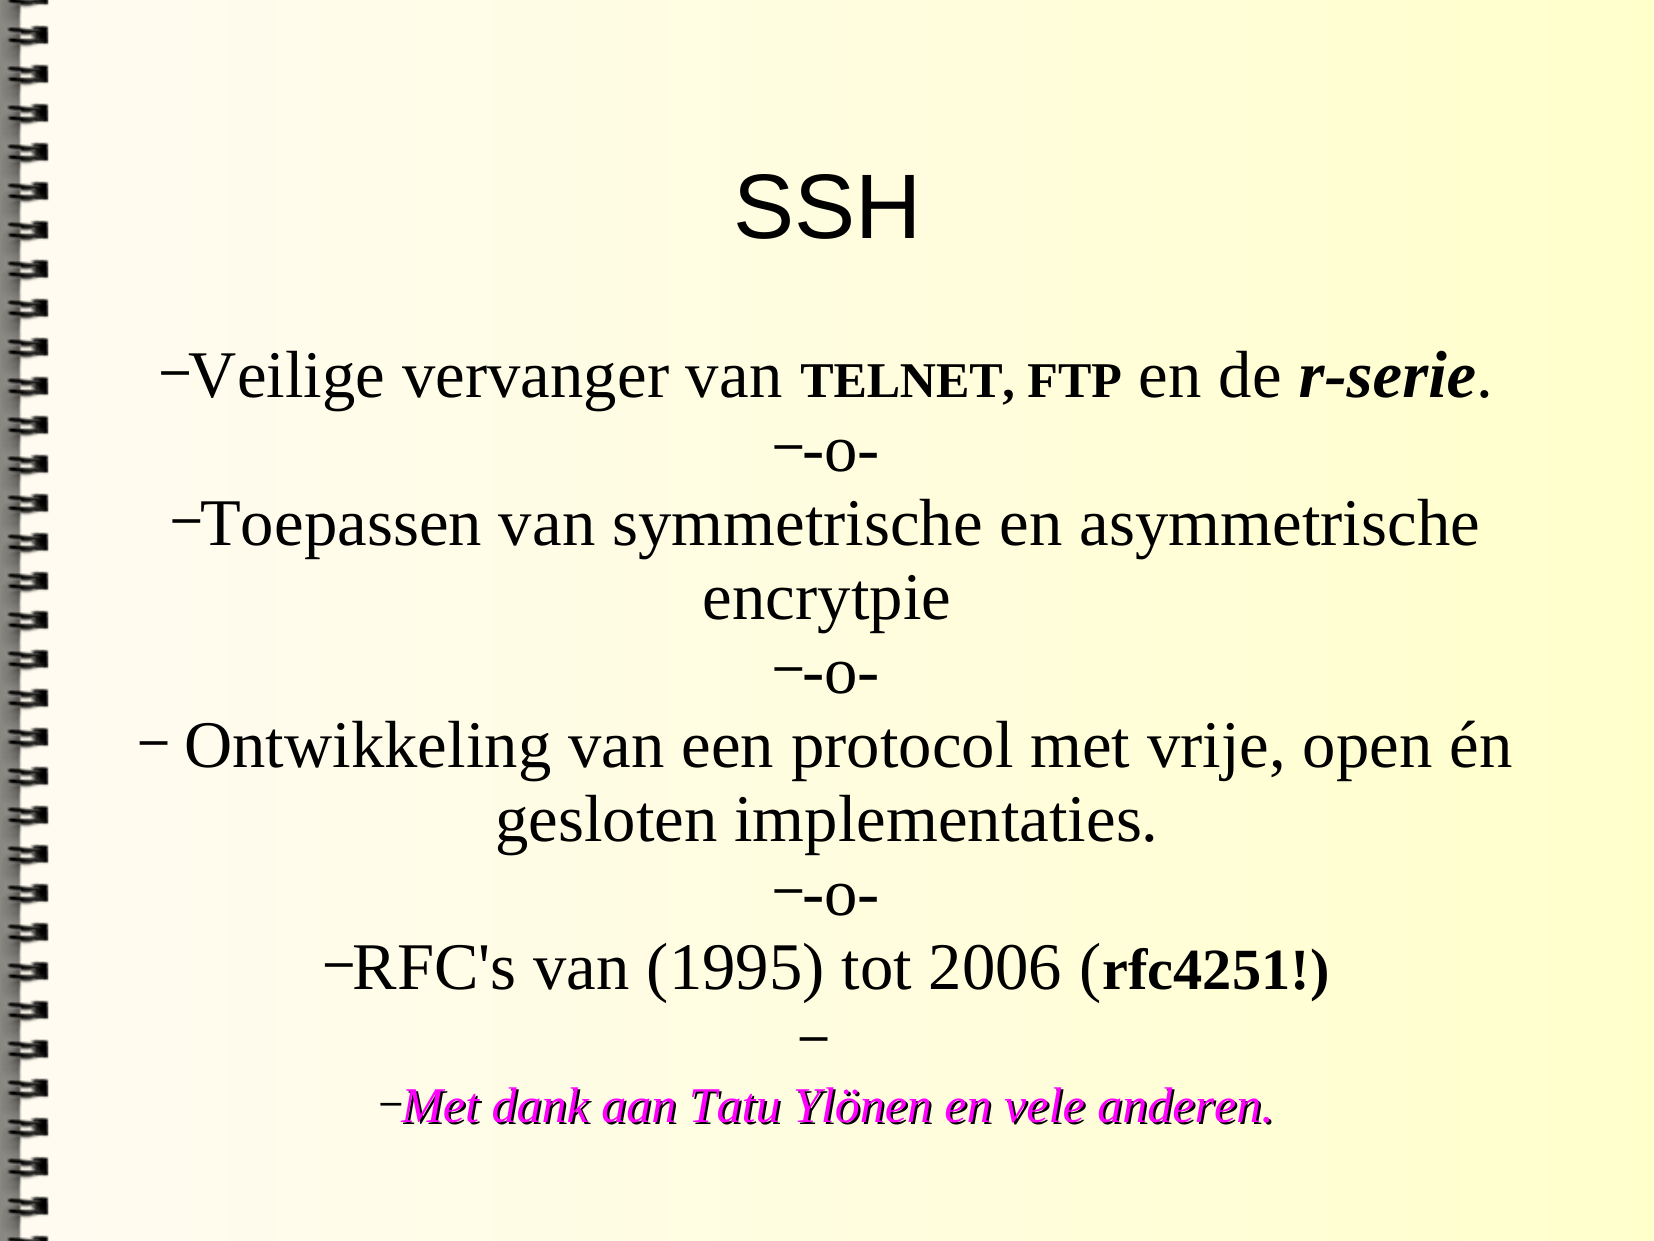

# SSH
Veilige vervanger van TELNET, FTP en de r-serie.
-o-
Toepassen van symmetrische en asymmetrische encrytpie
-o-
 Ontwikkeling van een protocol met vrije, open én gesloten implementaties.
-o-
RFC's van (1995) tot 2006 (rfc4251!)
Met dank aan Tatu Ylönen en vele anderen.